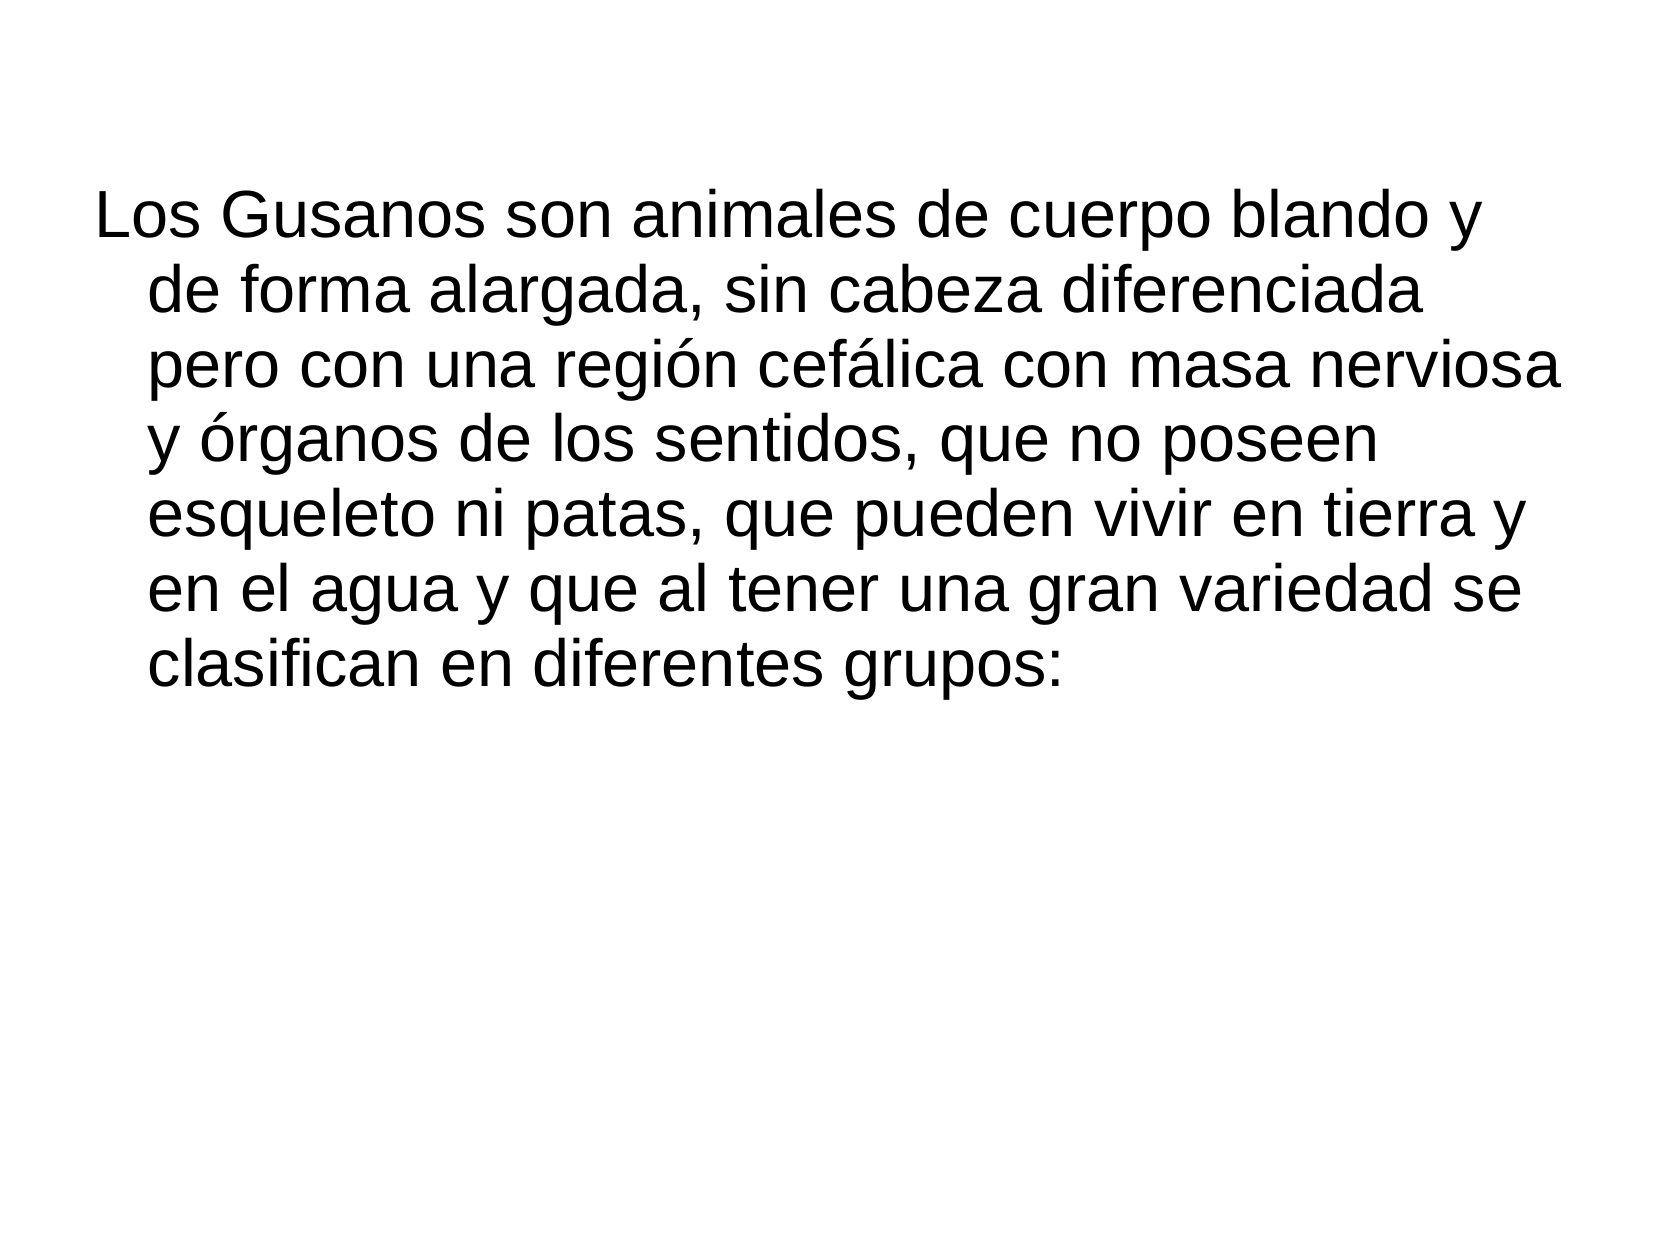

# Los Gusanos son animales de cuerpo blando y de forma alargada, sin cabeza diferenciada pero con una región cefálica con masa nerviosa y órganos de los sentidos, que no poseen esqueleto ni patas, que pueden vivir en tierra y en el agua y que al tener una gran variedad se clasifican en diferentes grupos: